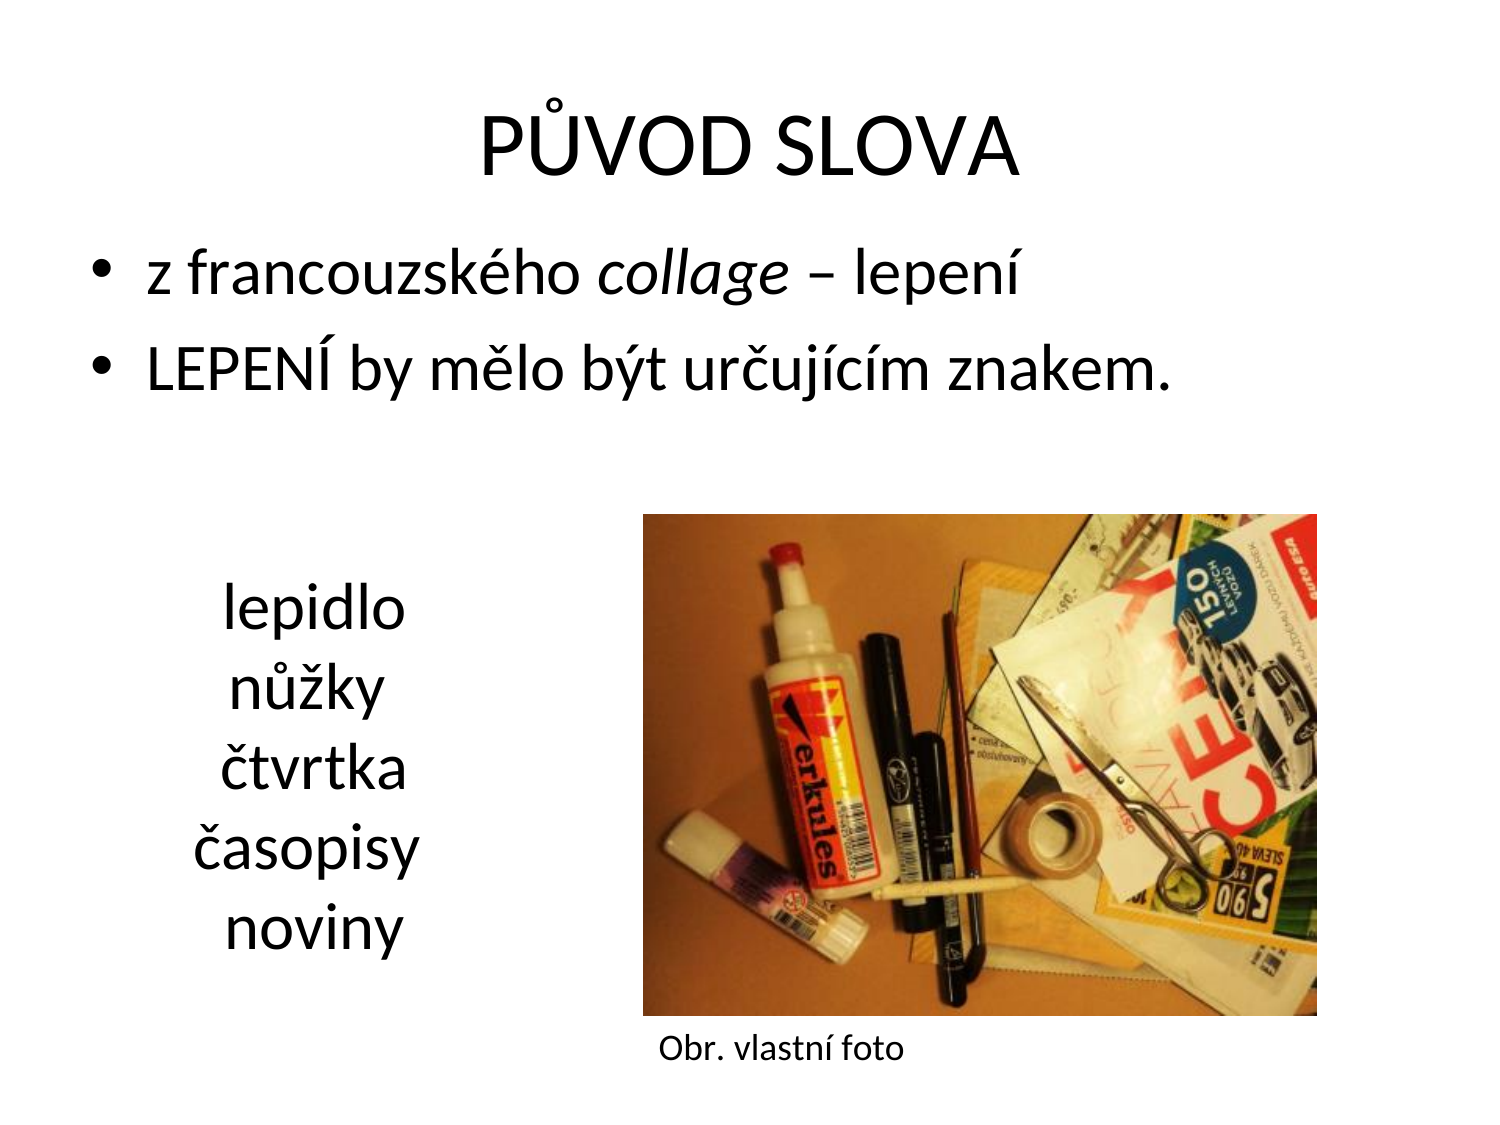

# PŮVOD SLOVA
z francouzského collage – lepení
LEPENÍ by mělo být určujícím znakem.
lepidlo
nůžky
čtvrtka
časopisy
noviny
Obr. vlastní foto